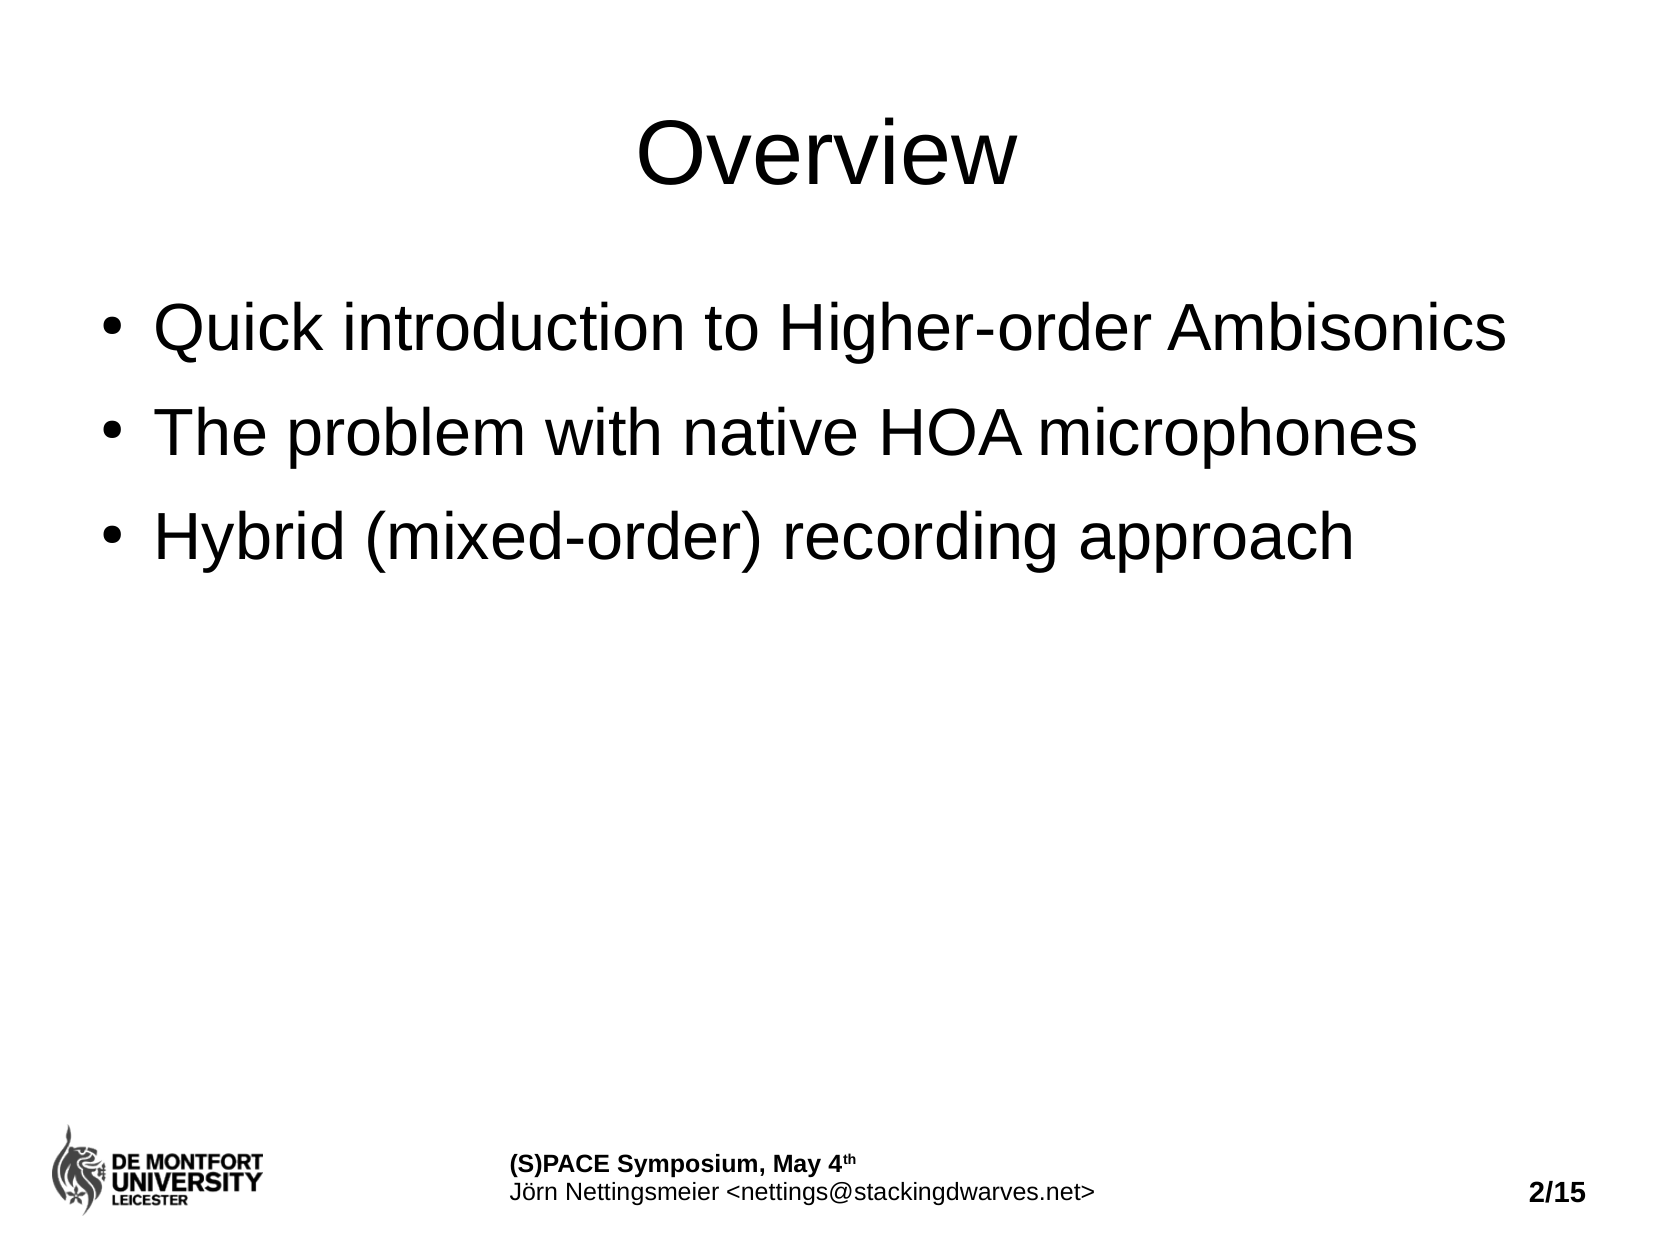

# Overview
Quick introduction to Higher-order Ambisonics
The problem with native HOA microphones
Hybrid (mixed-order) recording approach